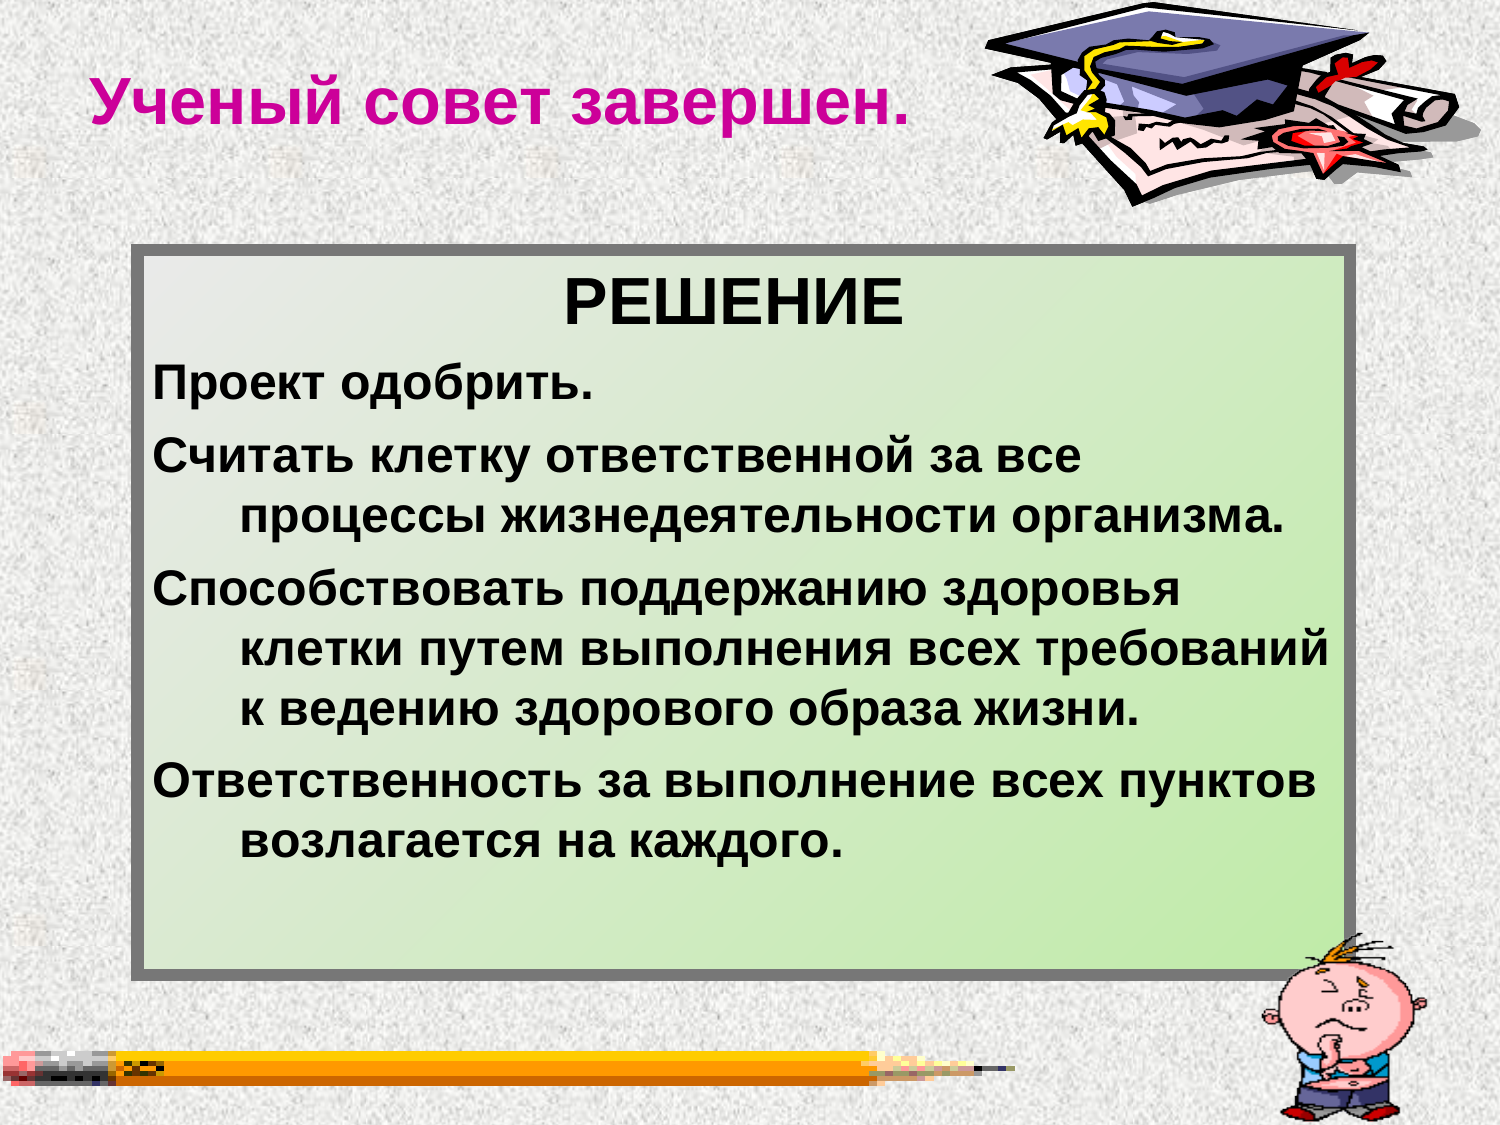

Ученый совет завершен.
РЕШЕНИЕ
Проект одобрить.
Считать клетку ответственной за все процессы жизнедеятельности организма.
Способствовать поддержанию здоровья клетки путем выполнения всех требований к ведению здорового образа жизни.
Ответственность за выполнение всех пунктов возлагается на каждого.